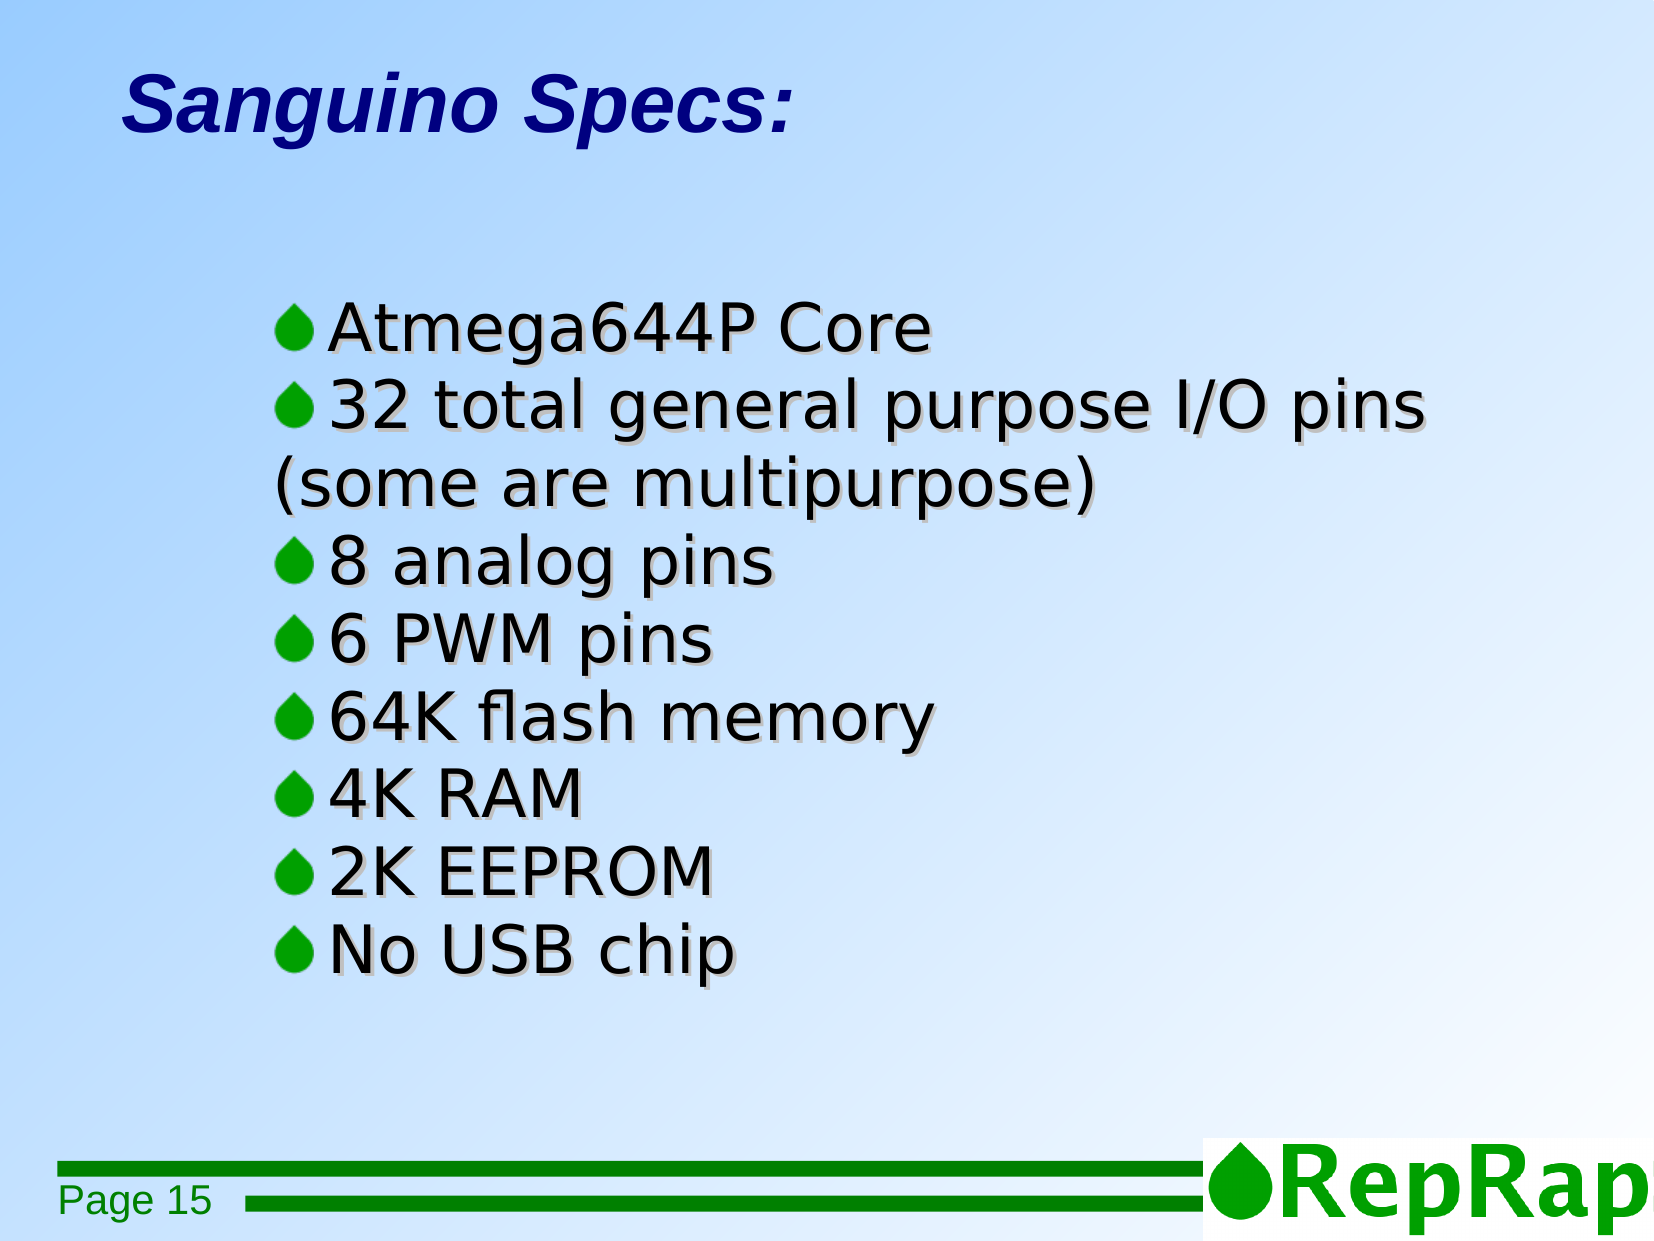

# Sanguino Specs:
Atmega644P Core
32 total general purpose I/O pins
(some are multipurpose)
8 analog pins
6 PWM pins
64K flash memory
4K RAM
2K EEPROM
No USB chip